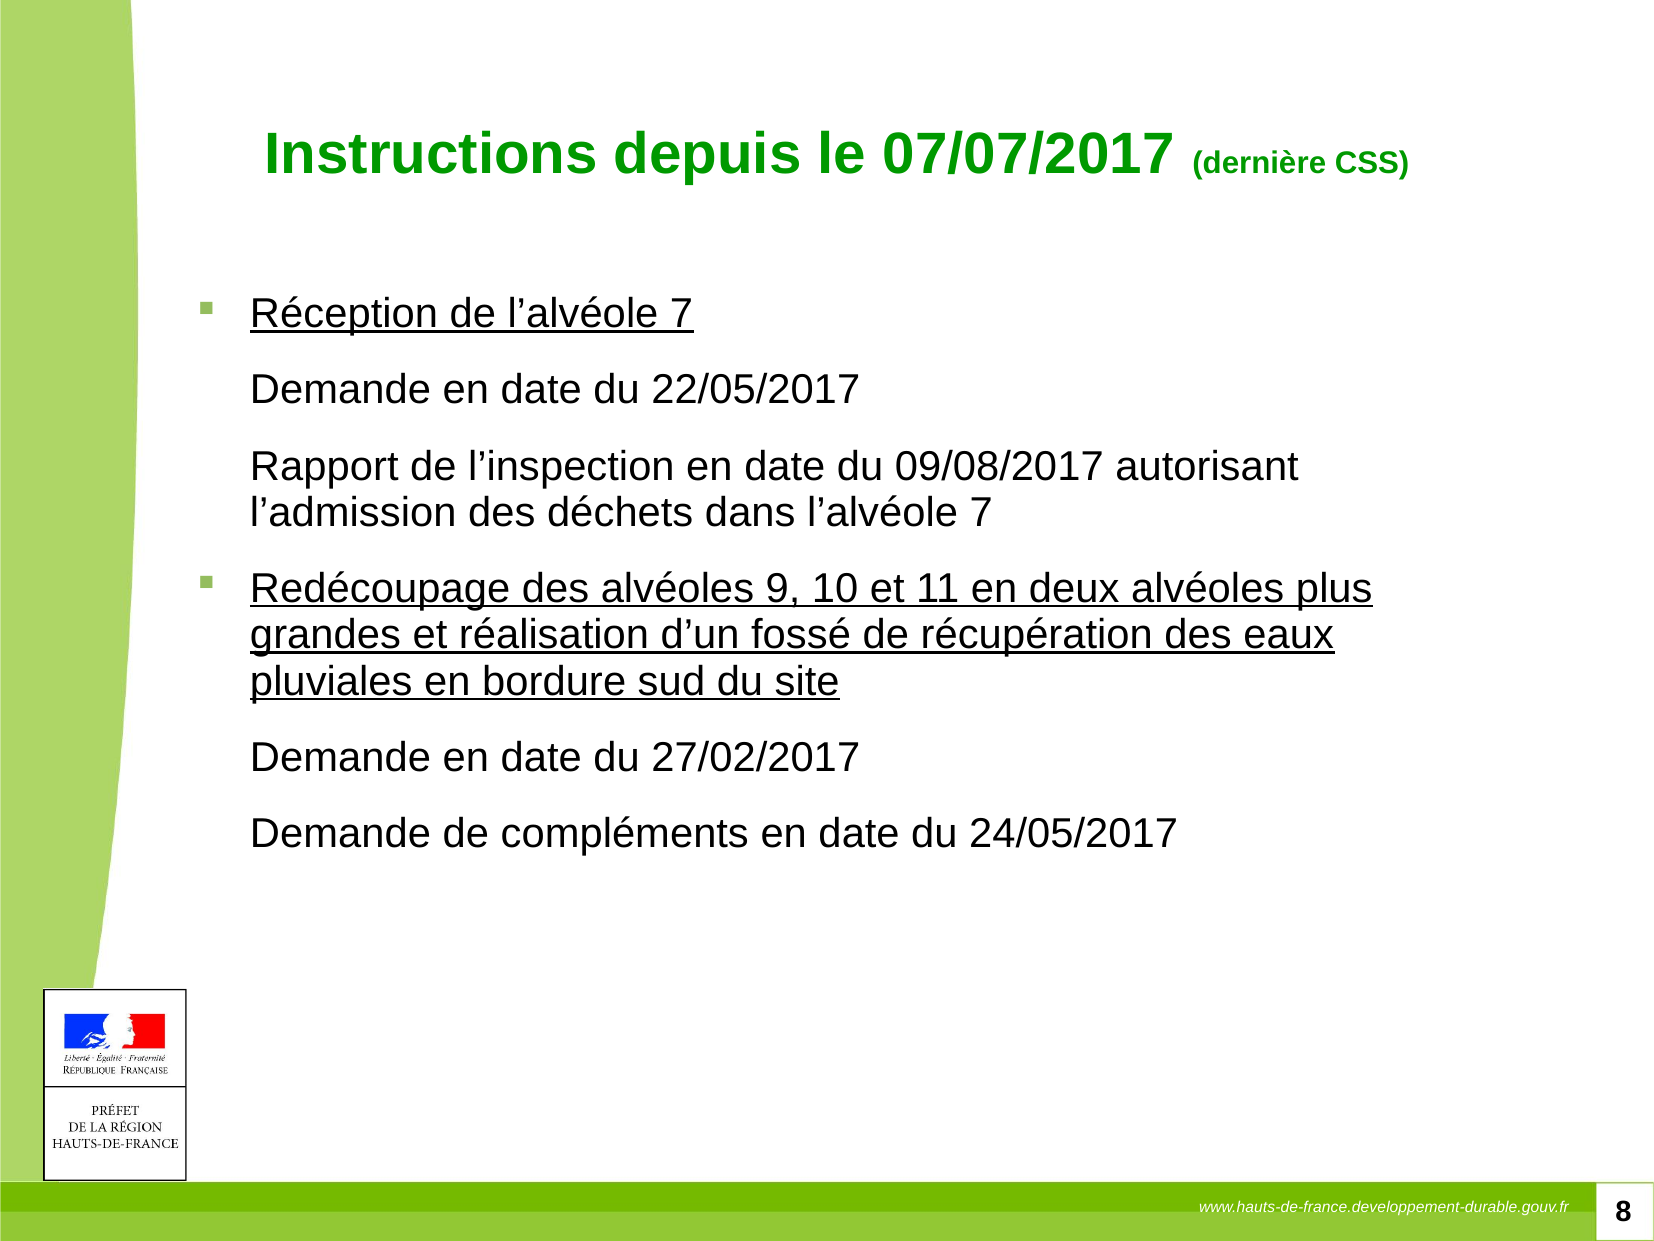

# Instructions depuis le 07/07/2017 (dernière CSS)
Réception de l’alvéole 7
Demande en date du 22/05/2017
Rapport de l’inspection en date du 09/08/2017 autorisant l’admission des déchets dans l’alvéole 7
Redécoupage des alvéoles 9, 10 et 11 en deux alvéoles plus grandes et réalisation d’un fossé de récupération des eaux pluviales en bordure sud du site
Demande en date du 27/02/2017
Demande de compléments en date du 24/05/2017
8